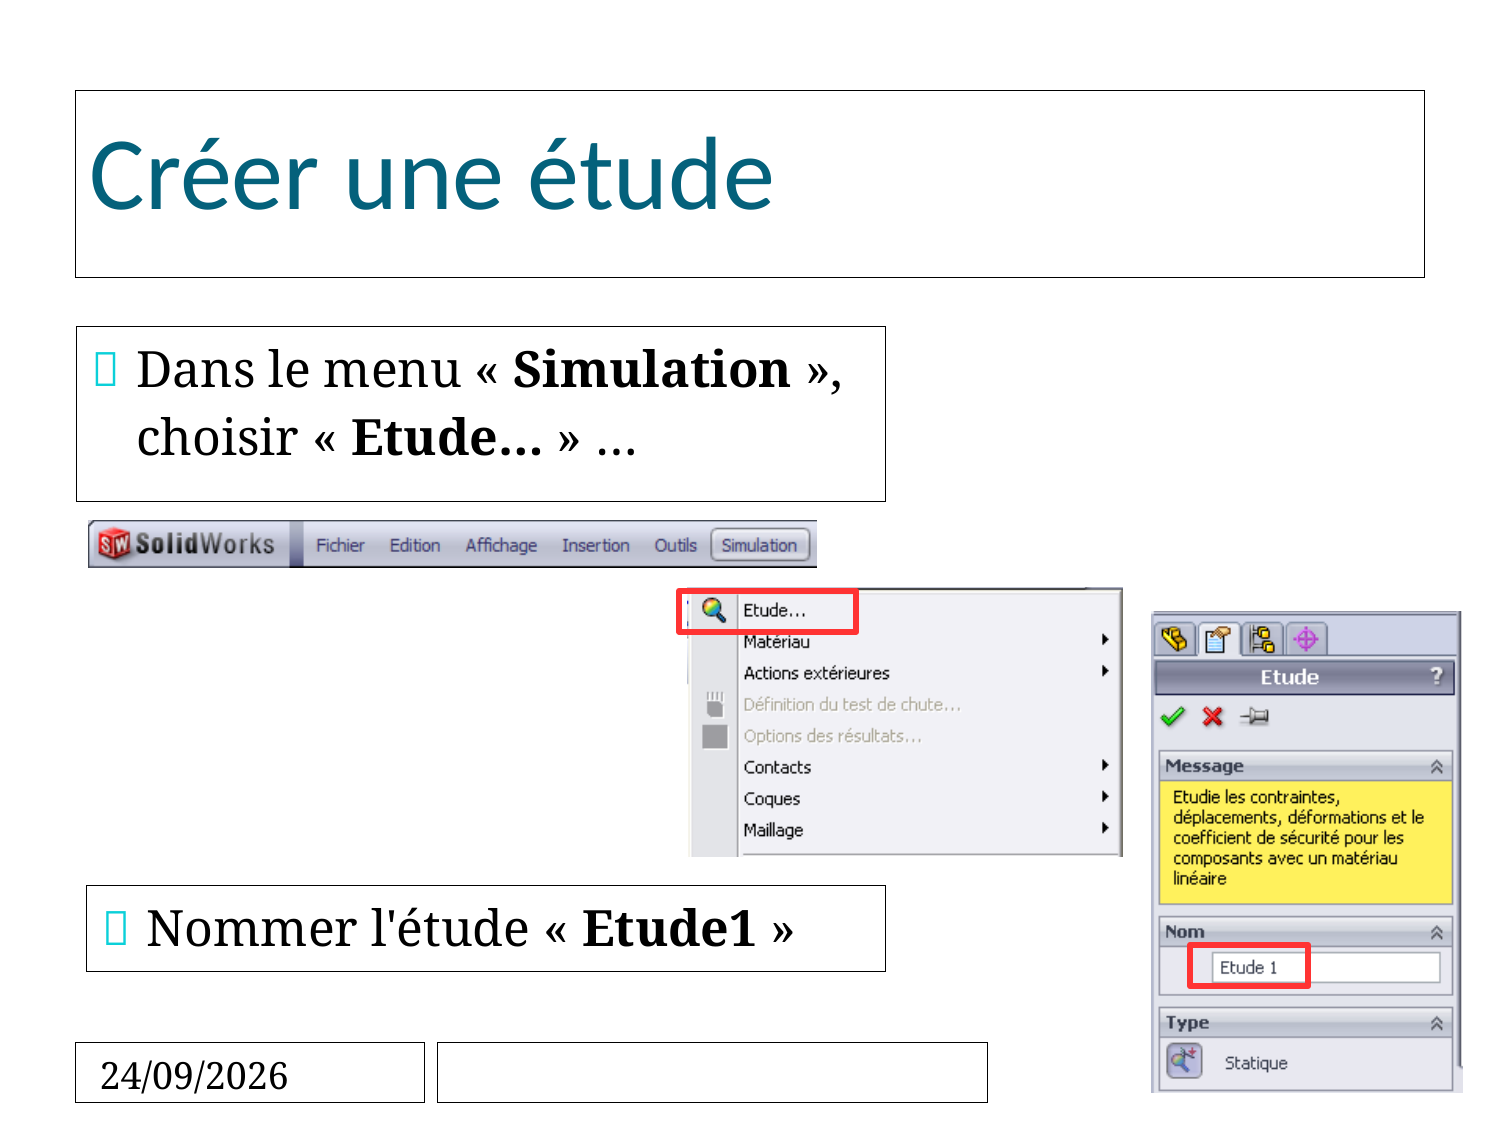

# Créer une étude
Dans le menu « Simulation », choisir « Etude… » …
Nommer l'étude « Etude1 »